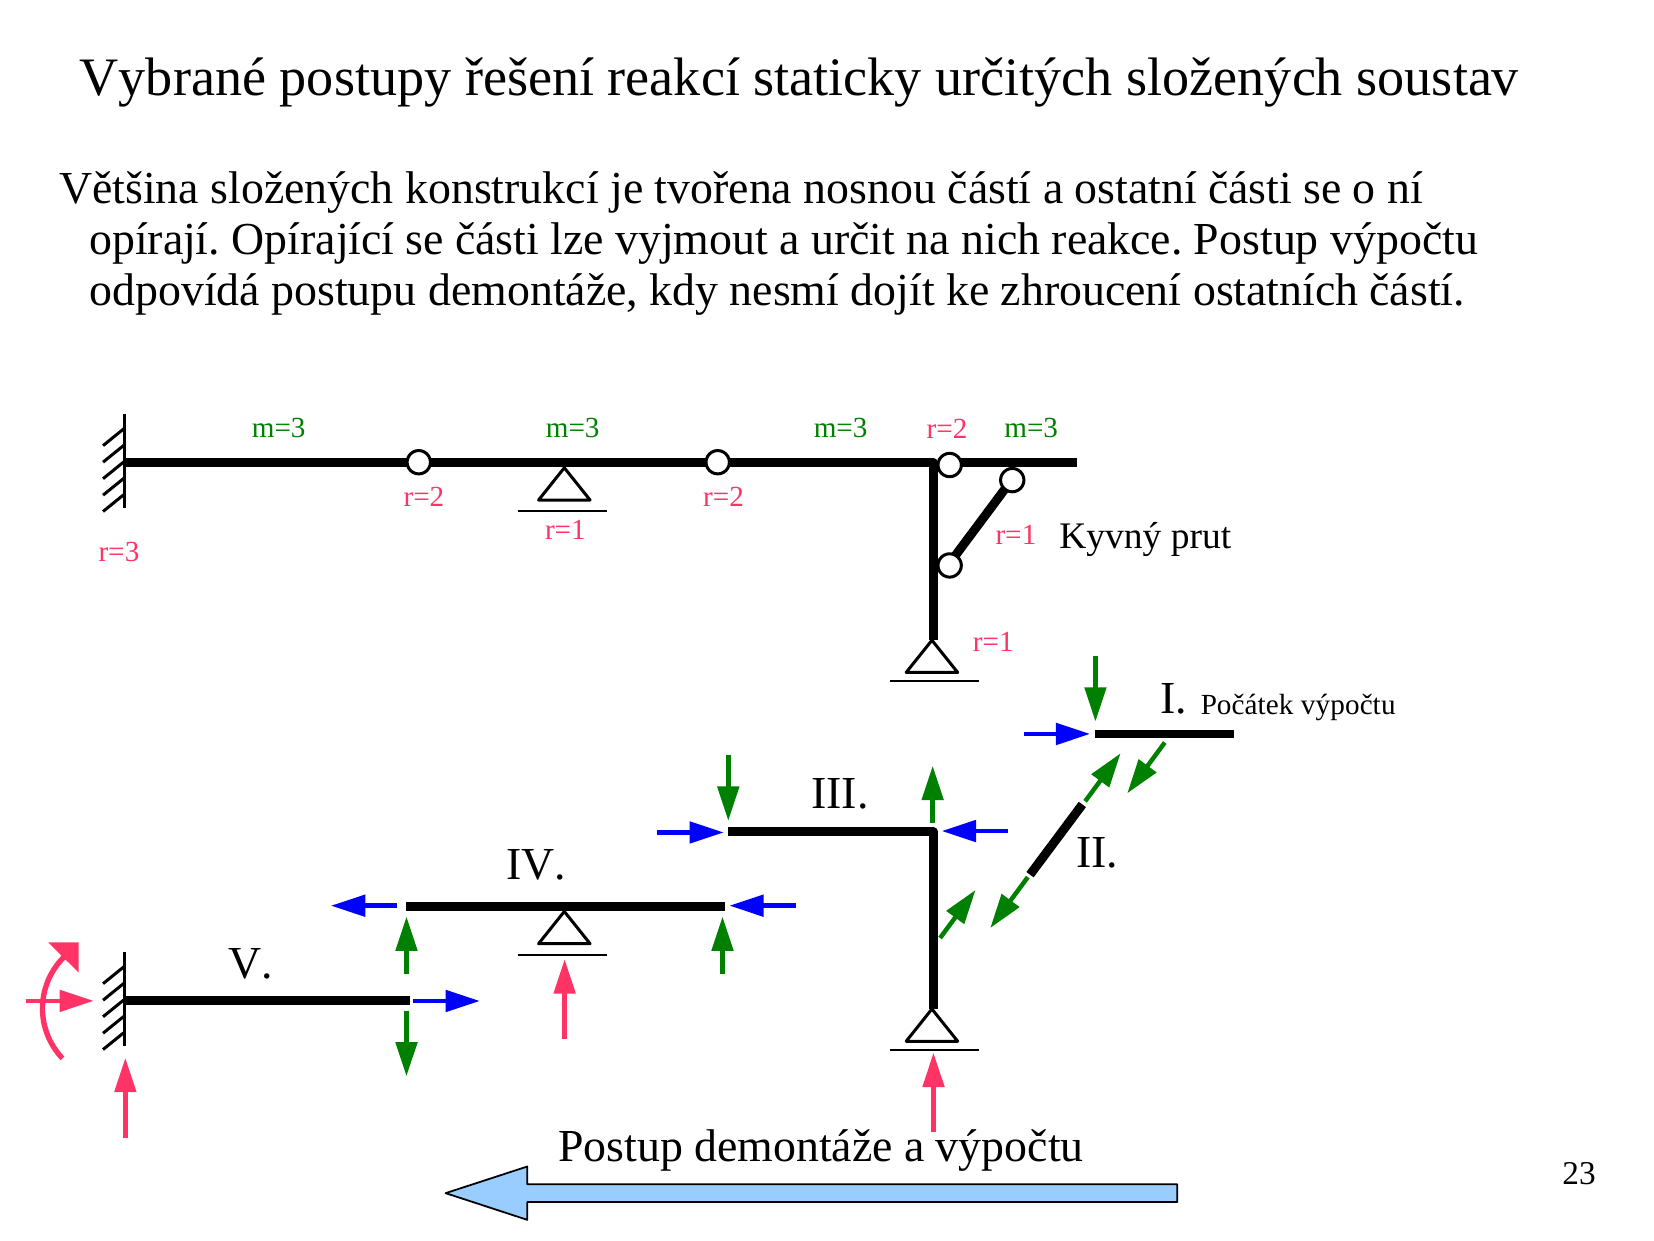

# Vybrané postupy řešení reakcí staticky určitých složených soustav
Většina složených konstrukcí je tvořena nosnou částí a ostatní části se o ní opírají. Opírající se části lze vyjmout a určit na nich reakce. Postup výpočtu odpovídá postupu demontáže, kdy nesmí dojít ke zhroucení ostatních částí.
m=3
m=3
m=3
m=3
r=2
r=2
r=2
r=1
Kyvný prut
r=1
r=3
r=1
I.
Počátek výpočtu
III.
II.
IV.
V.
Postup demontáže a výpočtu
23